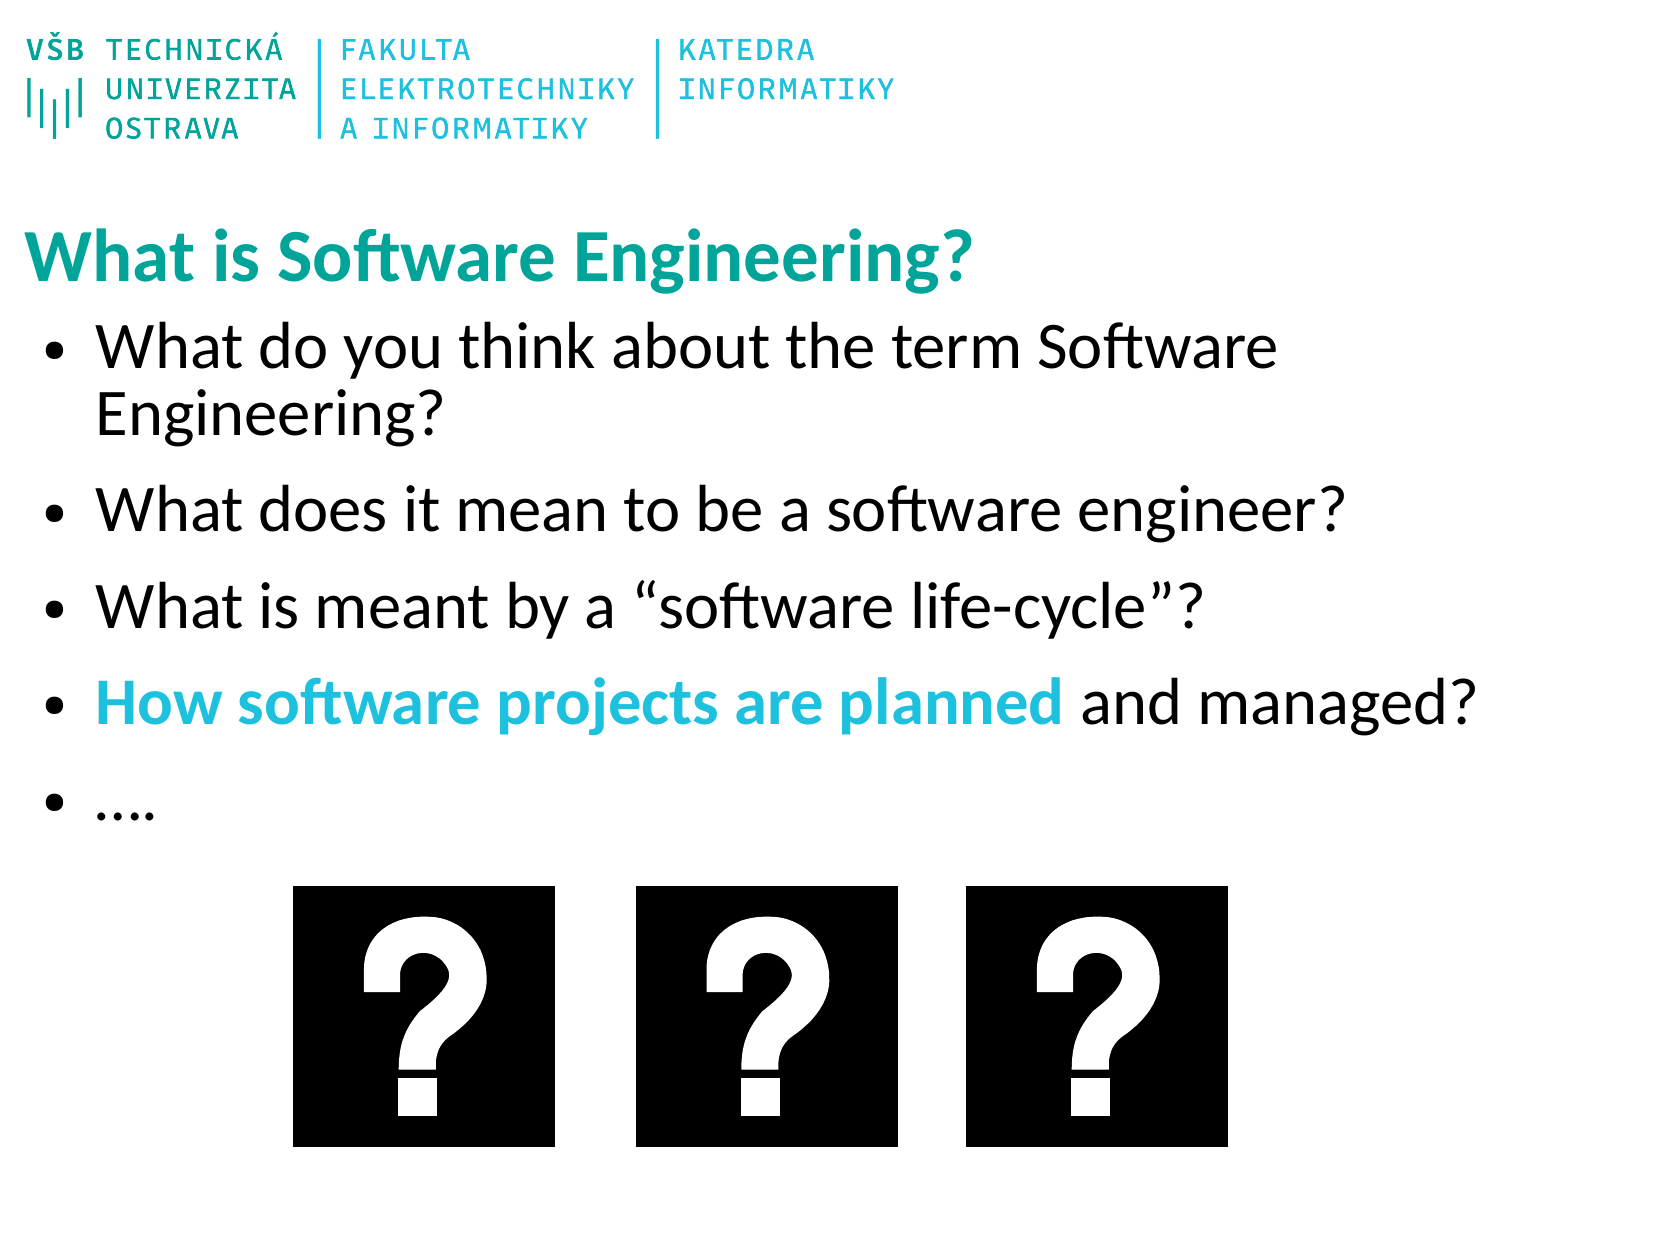

# What is Software Engineering?
What do you think about the term Software Engineering?
What does it mean to be a software engineer?
What is meant by a “software life-cycle”?
How software projects are planned and managed?
….